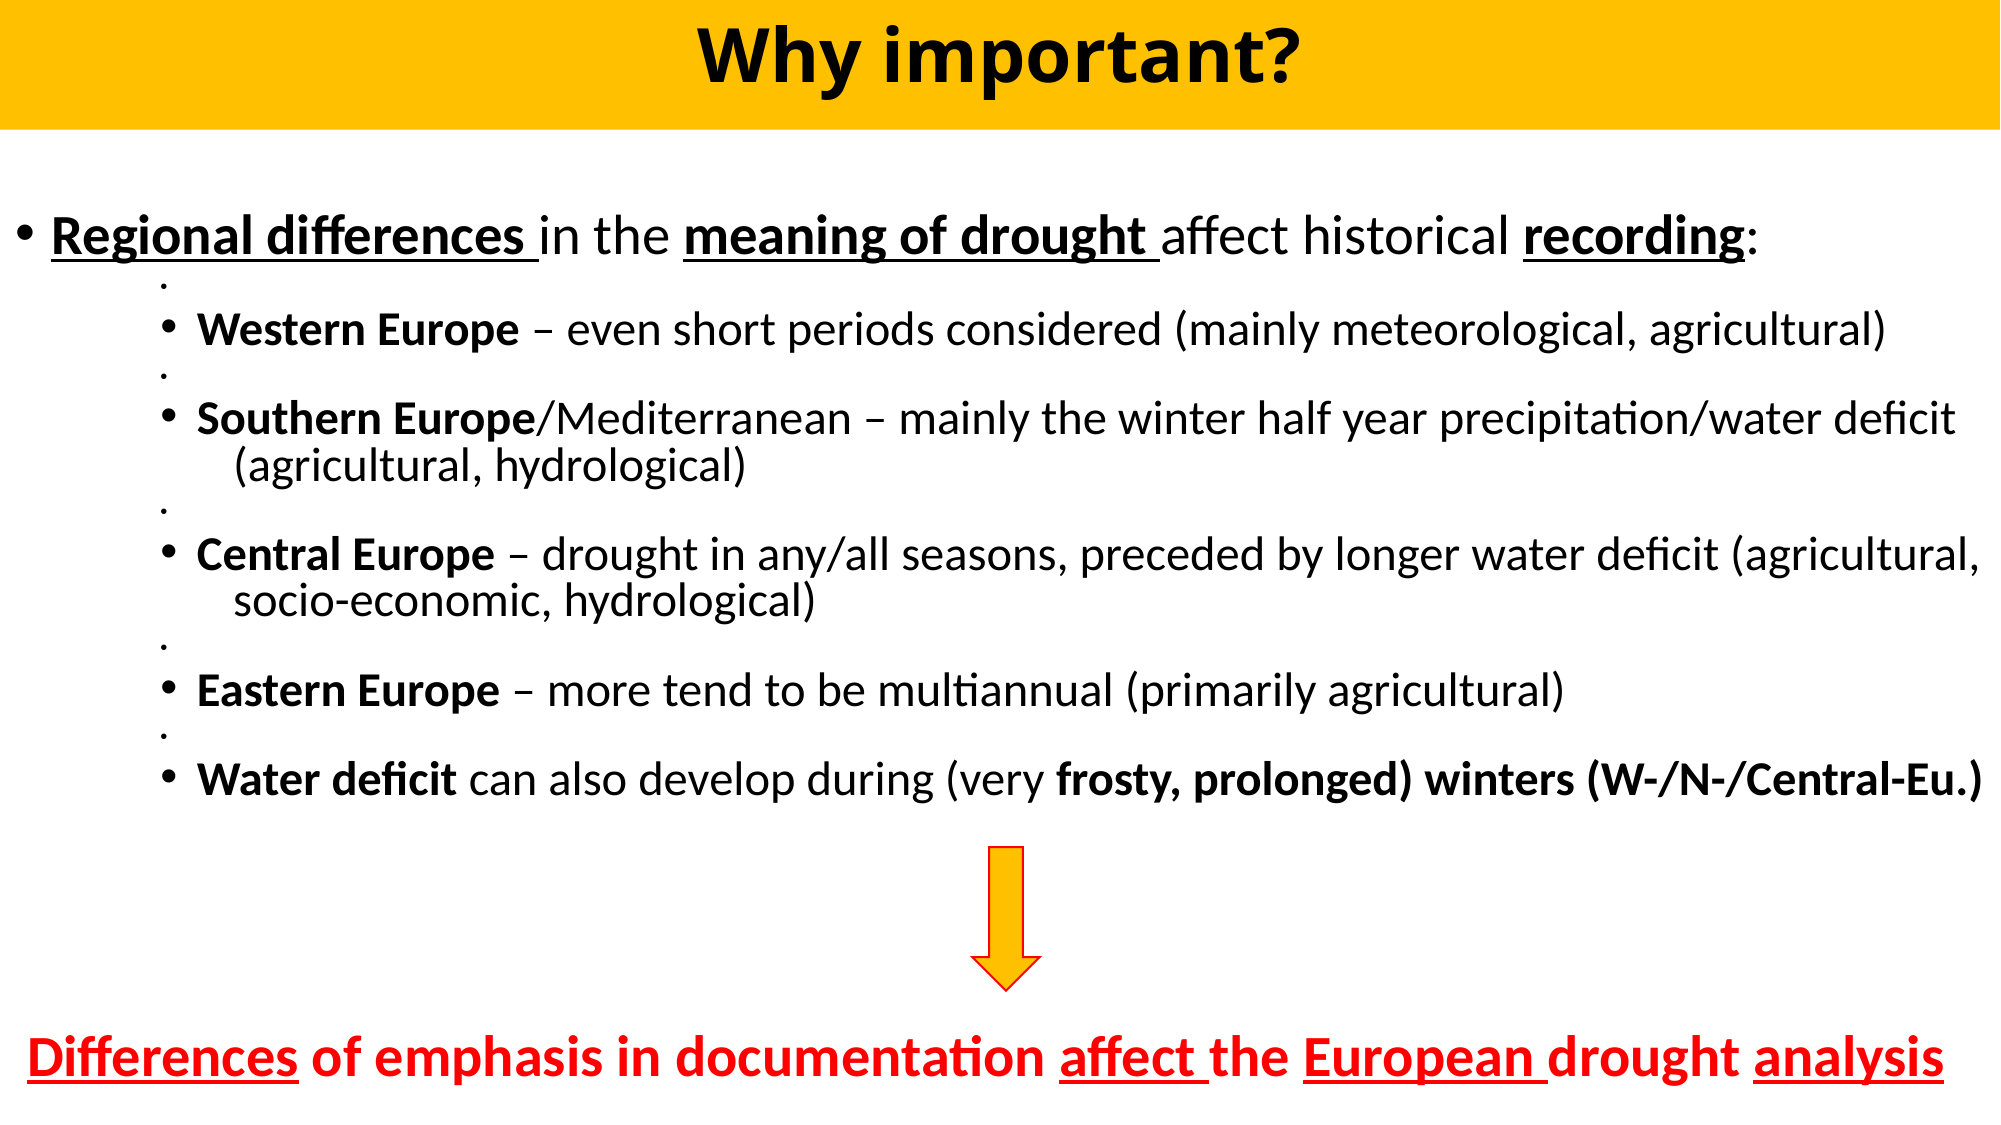

# Why important?
Regional differences in the meaning of drought affect historical recording:
Western Europe – even short periods considered (mainly meteorological, agricultural)
Southern Europe/Mediterranean – mainly the winter half year precipitation/water deficit (agricultural, hydrological)
Central Europe – drought in any/all seasons, preceded by longer water deficit (agricultural, socio-economic, hydrological)
Eastern Europe – more tend to be multiannual (primarily agricultural)
Water deficit can also develop during (very frosty, prolonged) winters (W-/N-/Central-Eu.)
Differences of emphasis in documentation affect the European drought analysis